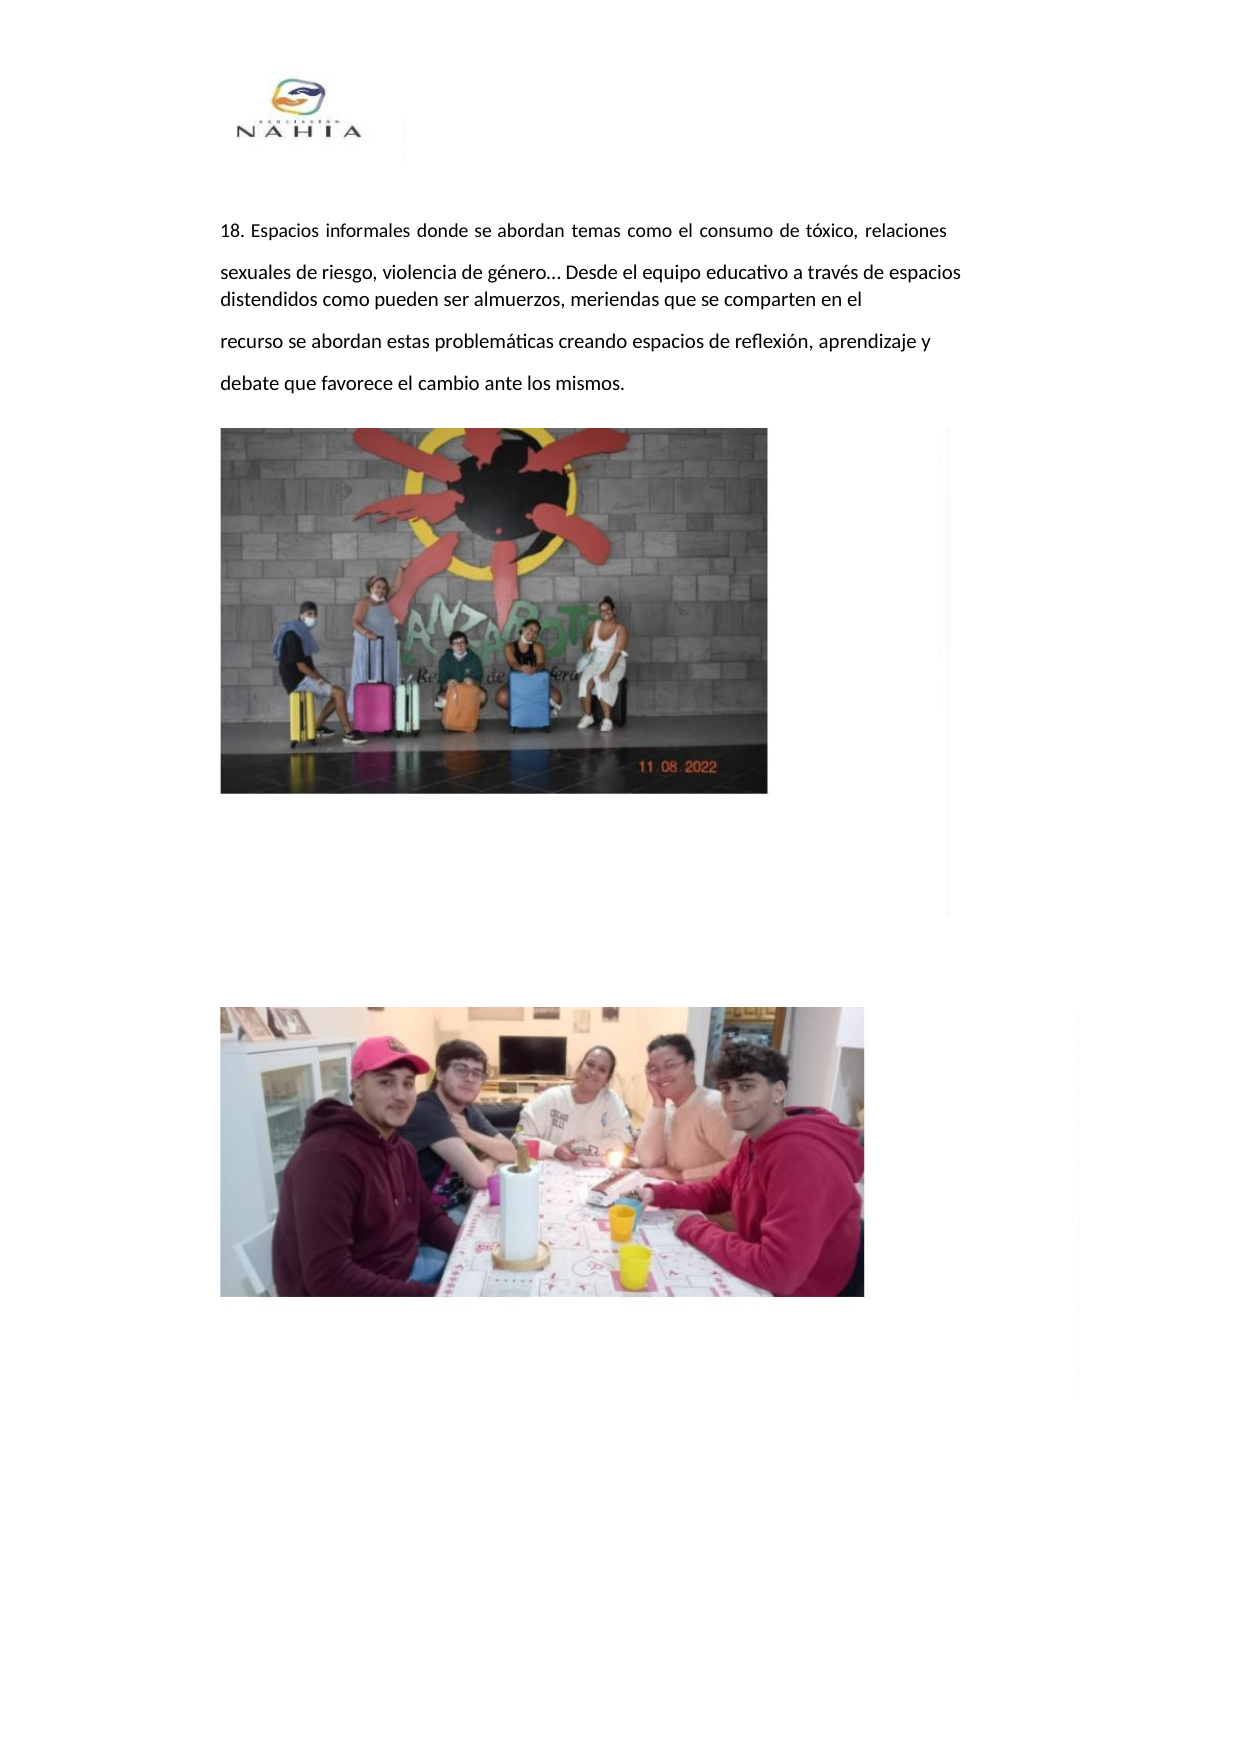

18. Espacios informales donde se abordan temas como el consumo de tóxico, relaciones
sexuales de riesgo, violencia de género… Desde el equipo educativo a través de espacios
distendidos como pueden ser almuerzos, meriendas que se comparten en el
recurso se abordan estas problemáticas creando espacios de reflexión, aprendizaje y
debate que favorece el cambio ante los mismos.